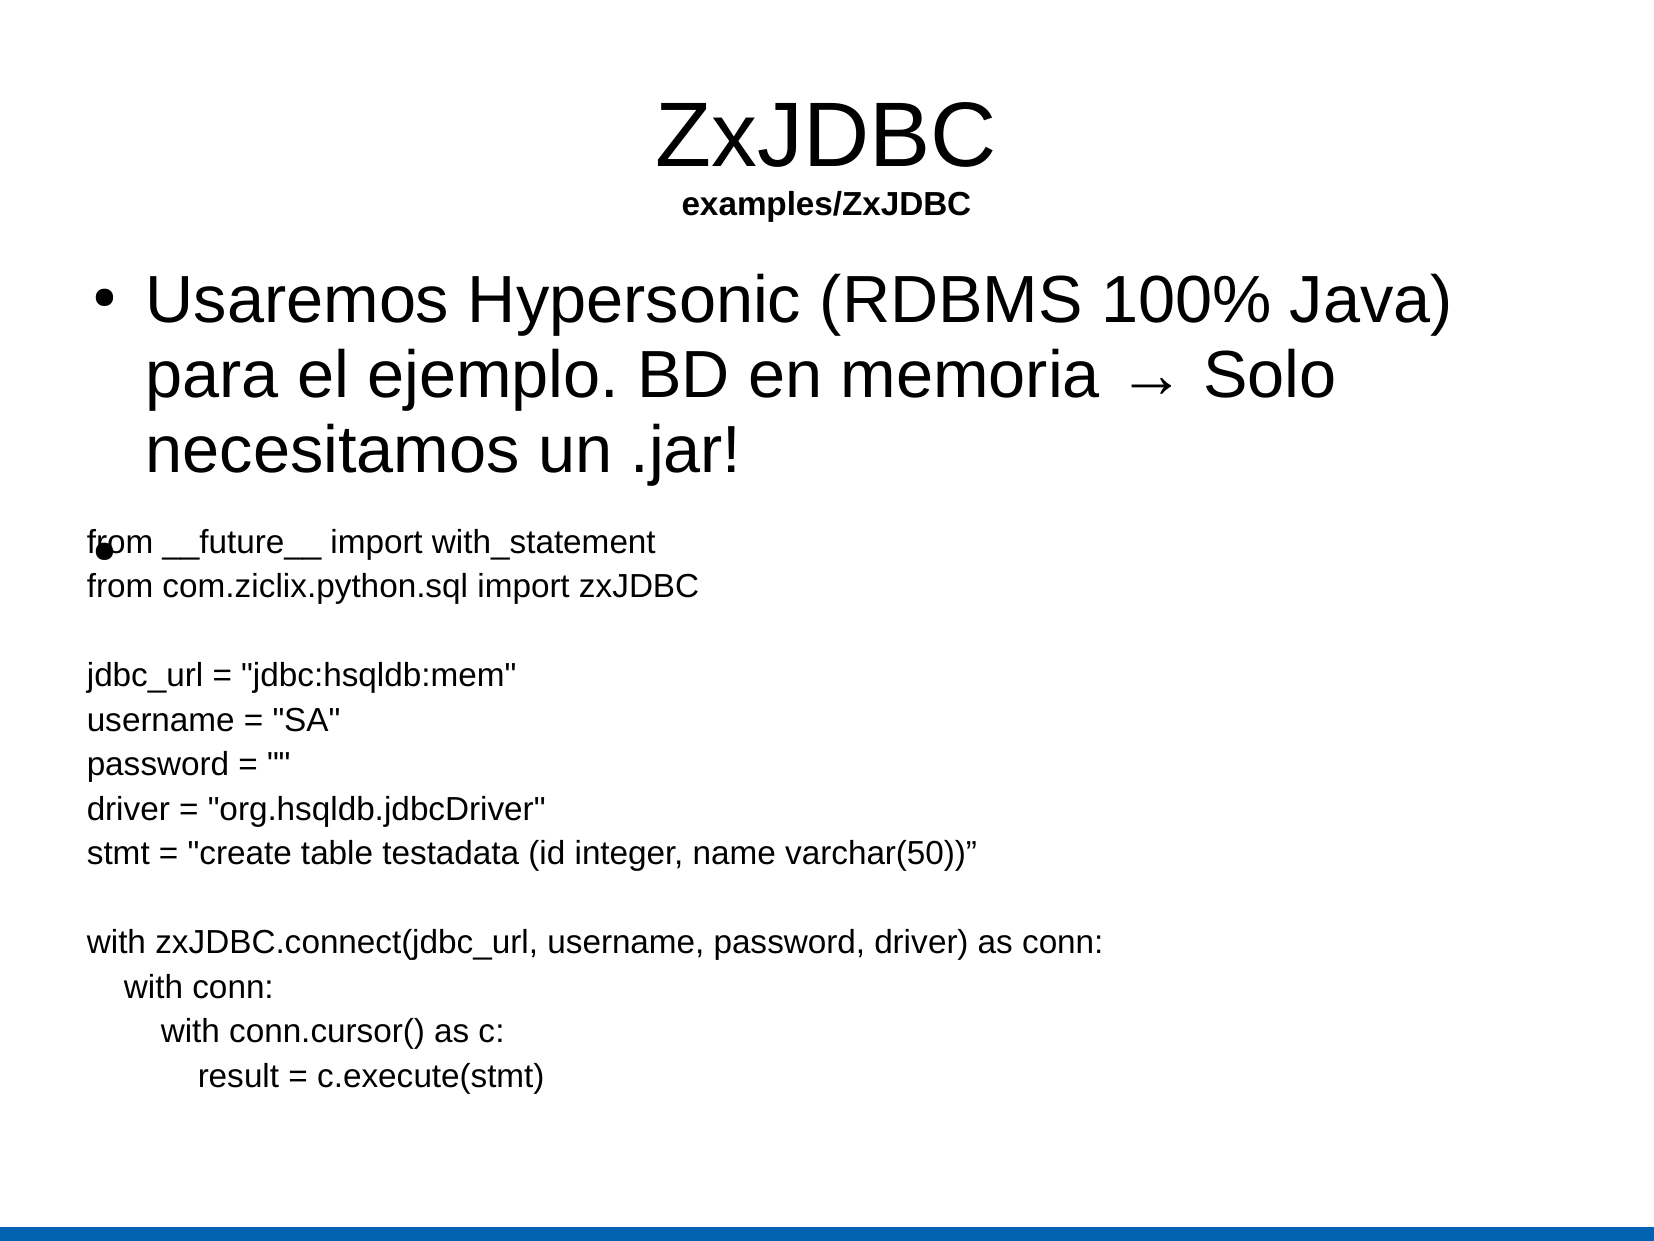

# ZxJDBC examples/ZxJDBC
Usaremos Hypersonic (RDBMS 100% Java) para el ejemplo. BD en memoria → Solo necesitamos un .jar!
from __future__ import with_statement
from com.ziclix.python.sql import zxJDBC
jdbc_url = "jdbc:hsqldb:mem"
username = "SA"
password = ""
driver = "org.hsqldb.jdbcDriver"
stmt = "create table testadata (id integer, name varchar(50))”
with zxJDBC.connect(jdbc_url, username, password, driver) as conn:
 with conn:
 with conn.cursor() as c:
 result = c.execute(stmt)